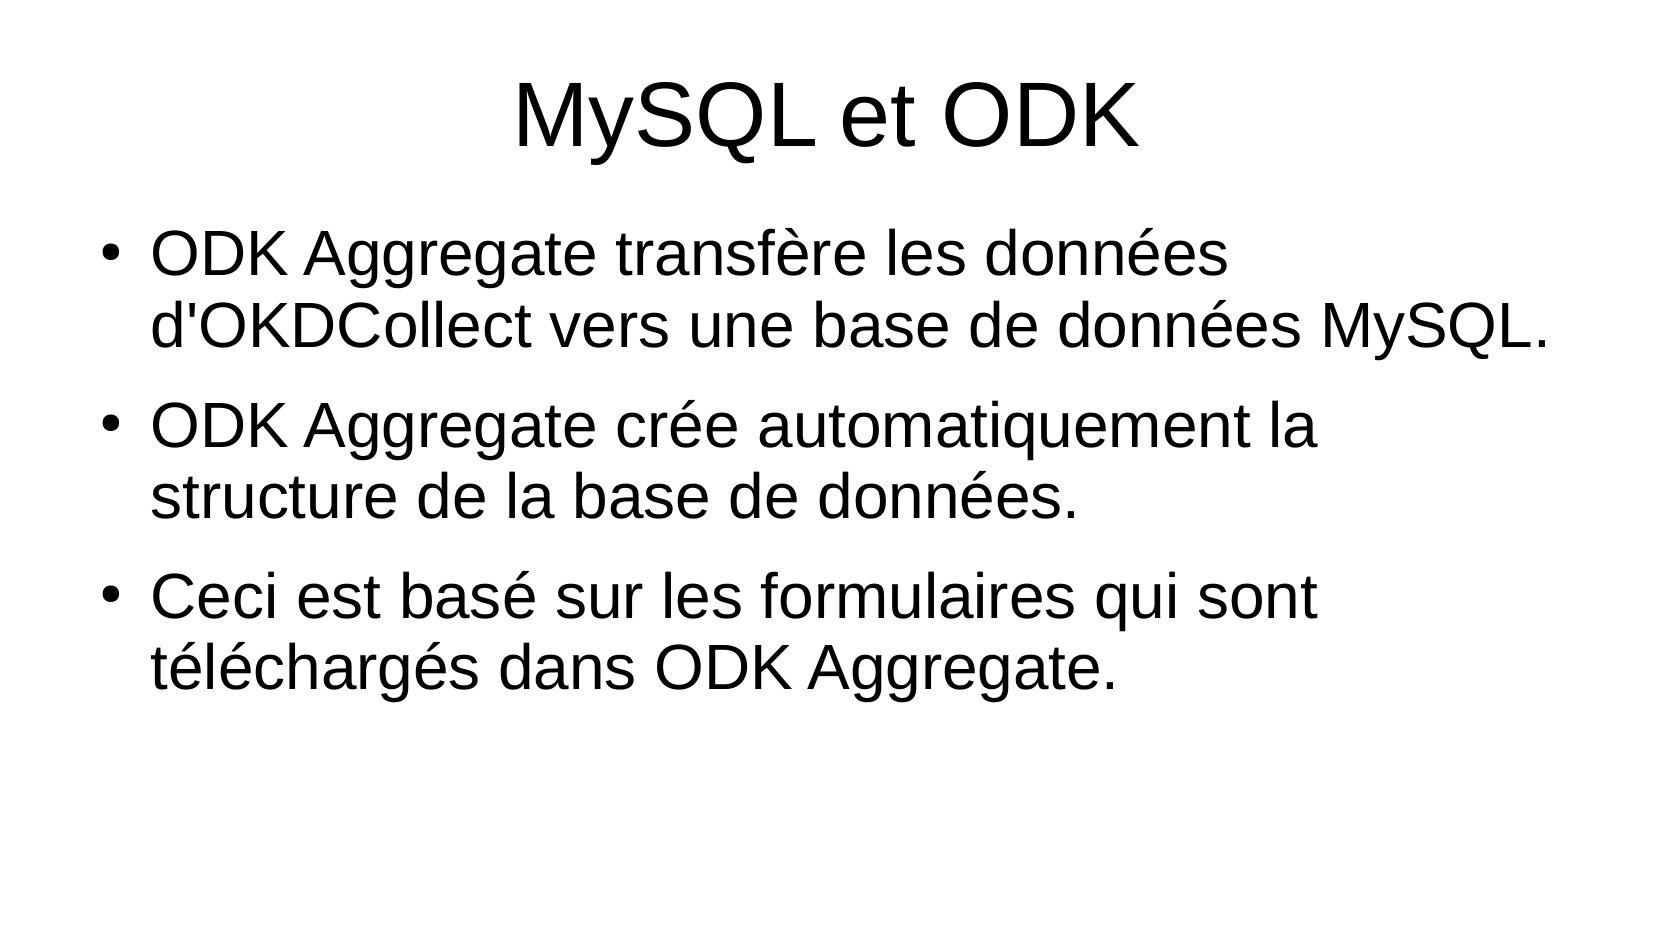

# MySQL et ODK
ODK Aggregate transfère les données d'OKDCollect vers une base de données MySQL.
ODK Aggregate crée automatiquement la structure de la base de données.
Ceci est basé sur les formulaires qui sont téléchargés dans ODK Aggregate.